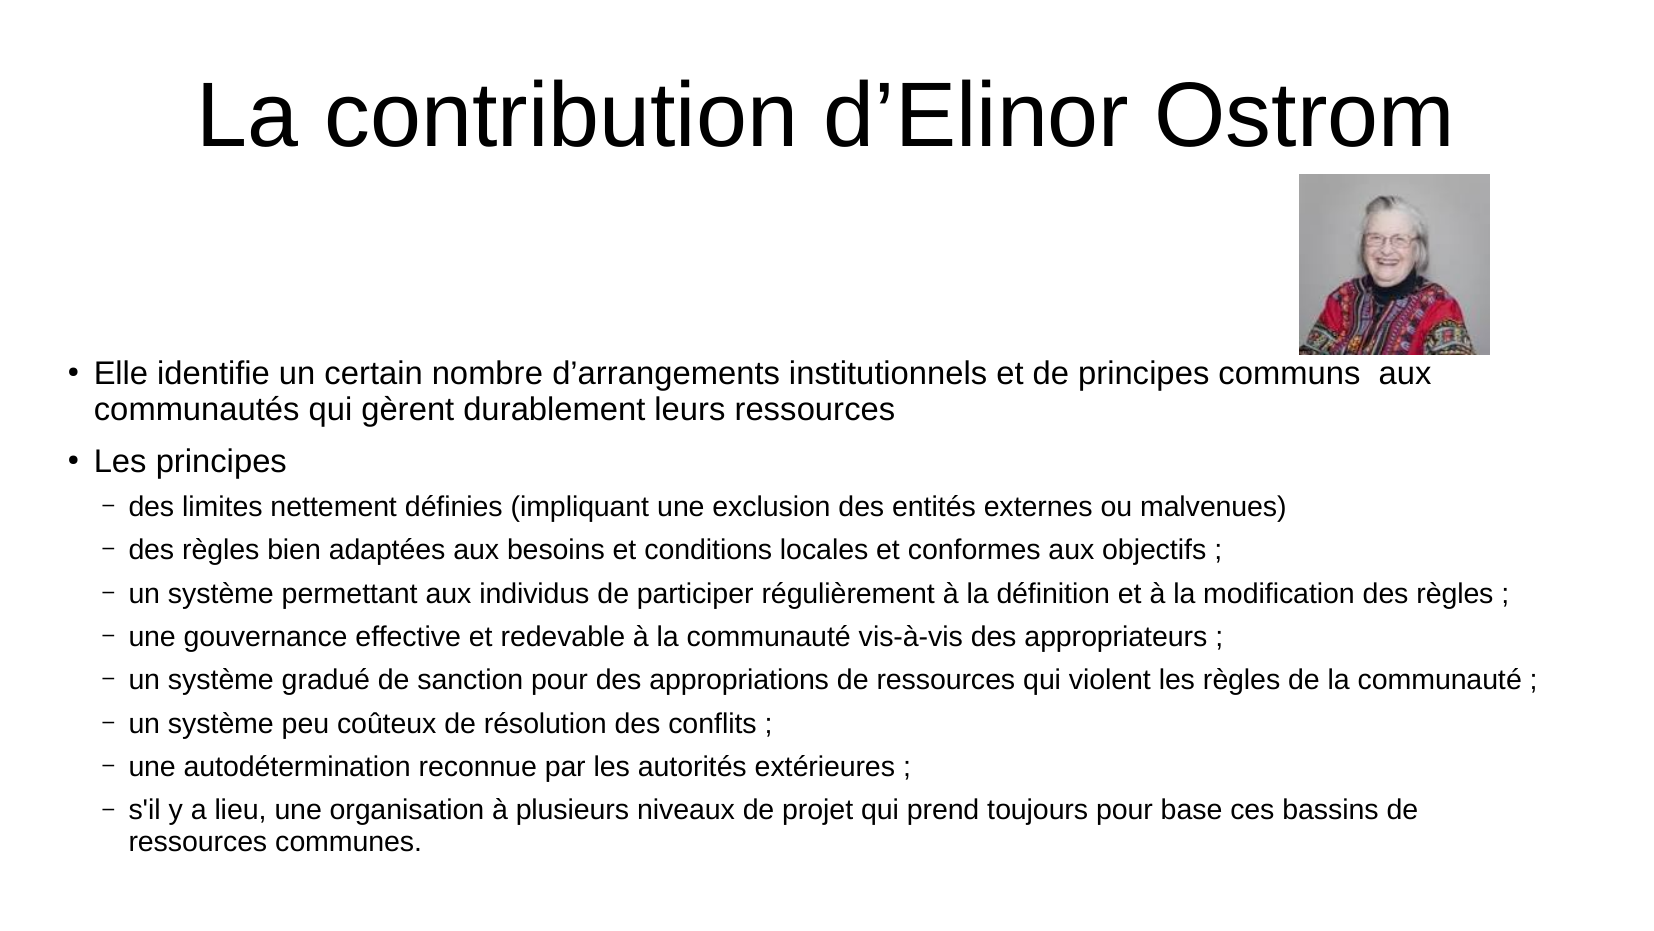

# La contribution d’Elinor Ostrom
Elle identifie un certain nombre d’arrangements institutionnels et de principes communs aux communautés qui gèrent durablement leurs ressources
Les principes
des limites nettement définies (impliquant une exclusion des entités externes ou malvenues)
des règles bien adaptées aux besoins et conditions locales et conformes aux objectifs ;
un système permettant aux individus de participer régulièrement à la définition et à la modification des règles ;
une gouvernance effective et redevable à la communauté vis-à-vis des appropriateurs ;
un système gradué de sanction pour des appropriations de ressources qui violent les règles de la communauté ;
un système peu coûteux de résolution des conflits ;
une autodétermination reconnue par les autorités extérieures ;
s'il y a lieu, une organisation à plusieurs niveaux de projet qui prend toujours pour base ces bassins de ressources communes.